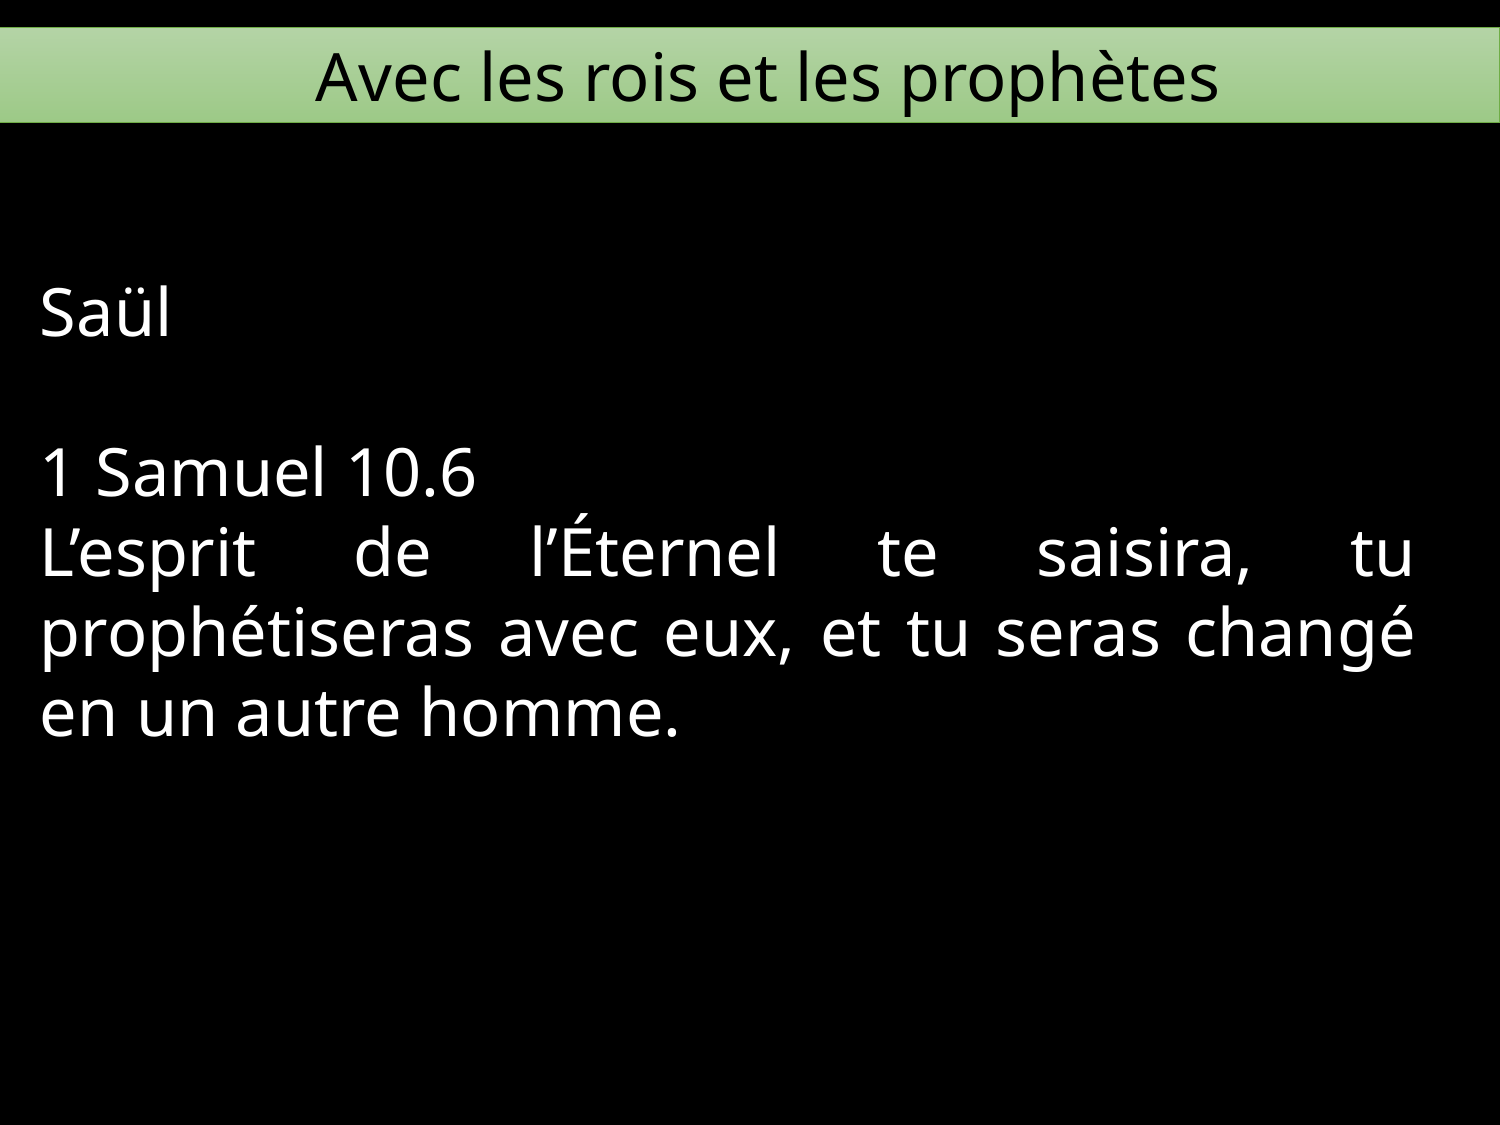

Avec les rois et les prophètes
Saül
1 Samuel 10.6
L’esprit de l’Éternel te saisira, tu prophétiseras avec eux, et tu seras changé en un autre homme.